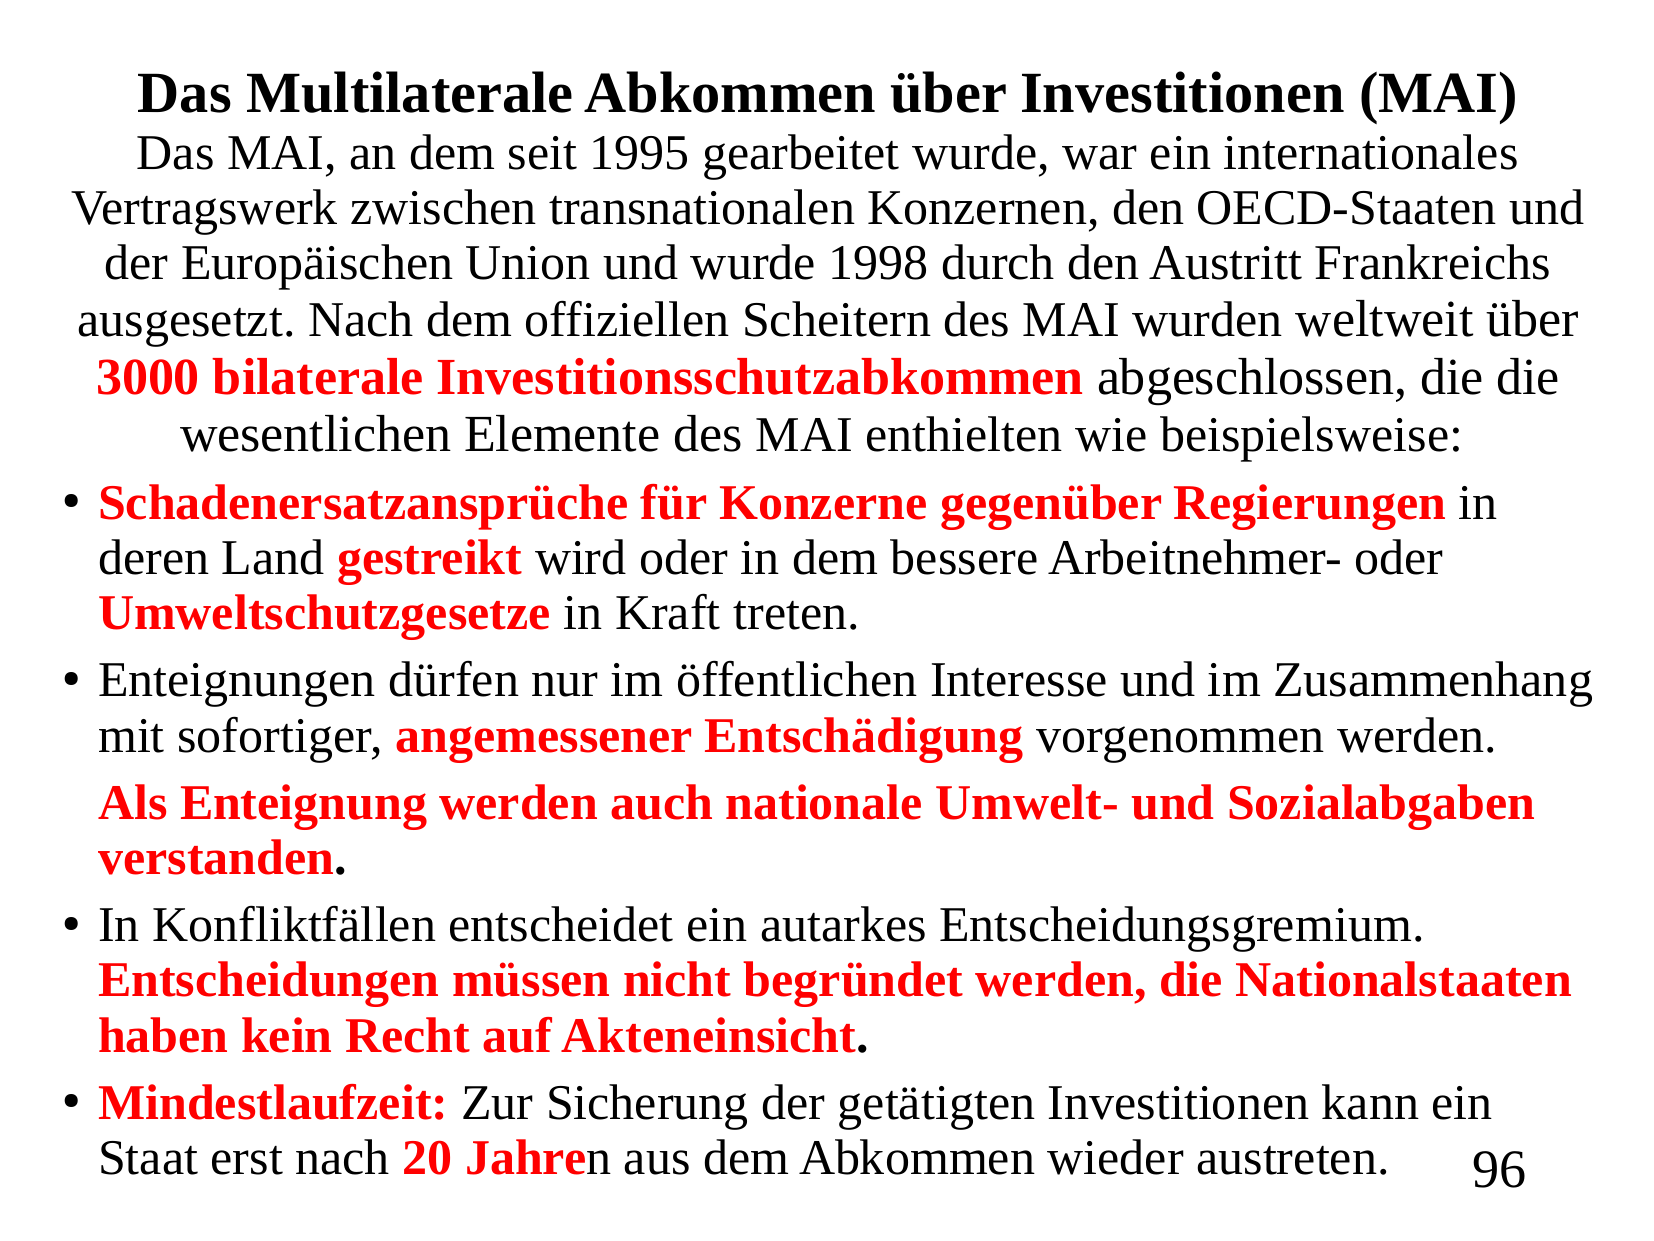

Das Multilaterale Abkommen über Investitionen (MAI)
Das MAI, an dem seit 1995 gearbeitet wurde, war ein internationales Vertragswerk zwischen transnationalen Konzernen, den OECD-Staaten und der Europäischen Union und wurde 1998 durch den Austritt Frankreichs ausgesetzt. Nach dem offiziellen Scheitern des MAI wurden weltweit über 3000 bilaterale Investitionsschutzabkommen abgeschlossen, die die wesentlichen Elemente des MAI enthielten wie beispielsweise:
Schadenersatzansprüche für Konzerne gegenüber Regierungen in deren Land gestreikt wird oder in dem bessere Arbeitnehmer- oder Umweltschutzgesetze in Kraft treten.
Enteignungen dürfen nur im öffentlichen Interesse und im Zusammenhang mit sofortiger, angemessener Entschädigung vorgenommen werden.
Als Enteignung werden auch nationale Umwelt- und Sozialabgaben verstanden.
In Konfliktfällen entscheidet ein autarkes Entscheidungsgremium. Entscheidungen müssen nicht begründet werden, die Nationalstaaten haben kein Recht auf Akteneinsicht.
Mindestlaufzeit: Zur Sicherung der getätigten Investitionen kann ein Staat erst nach 20 Jahren aus dem Abkommen wieder austreten.